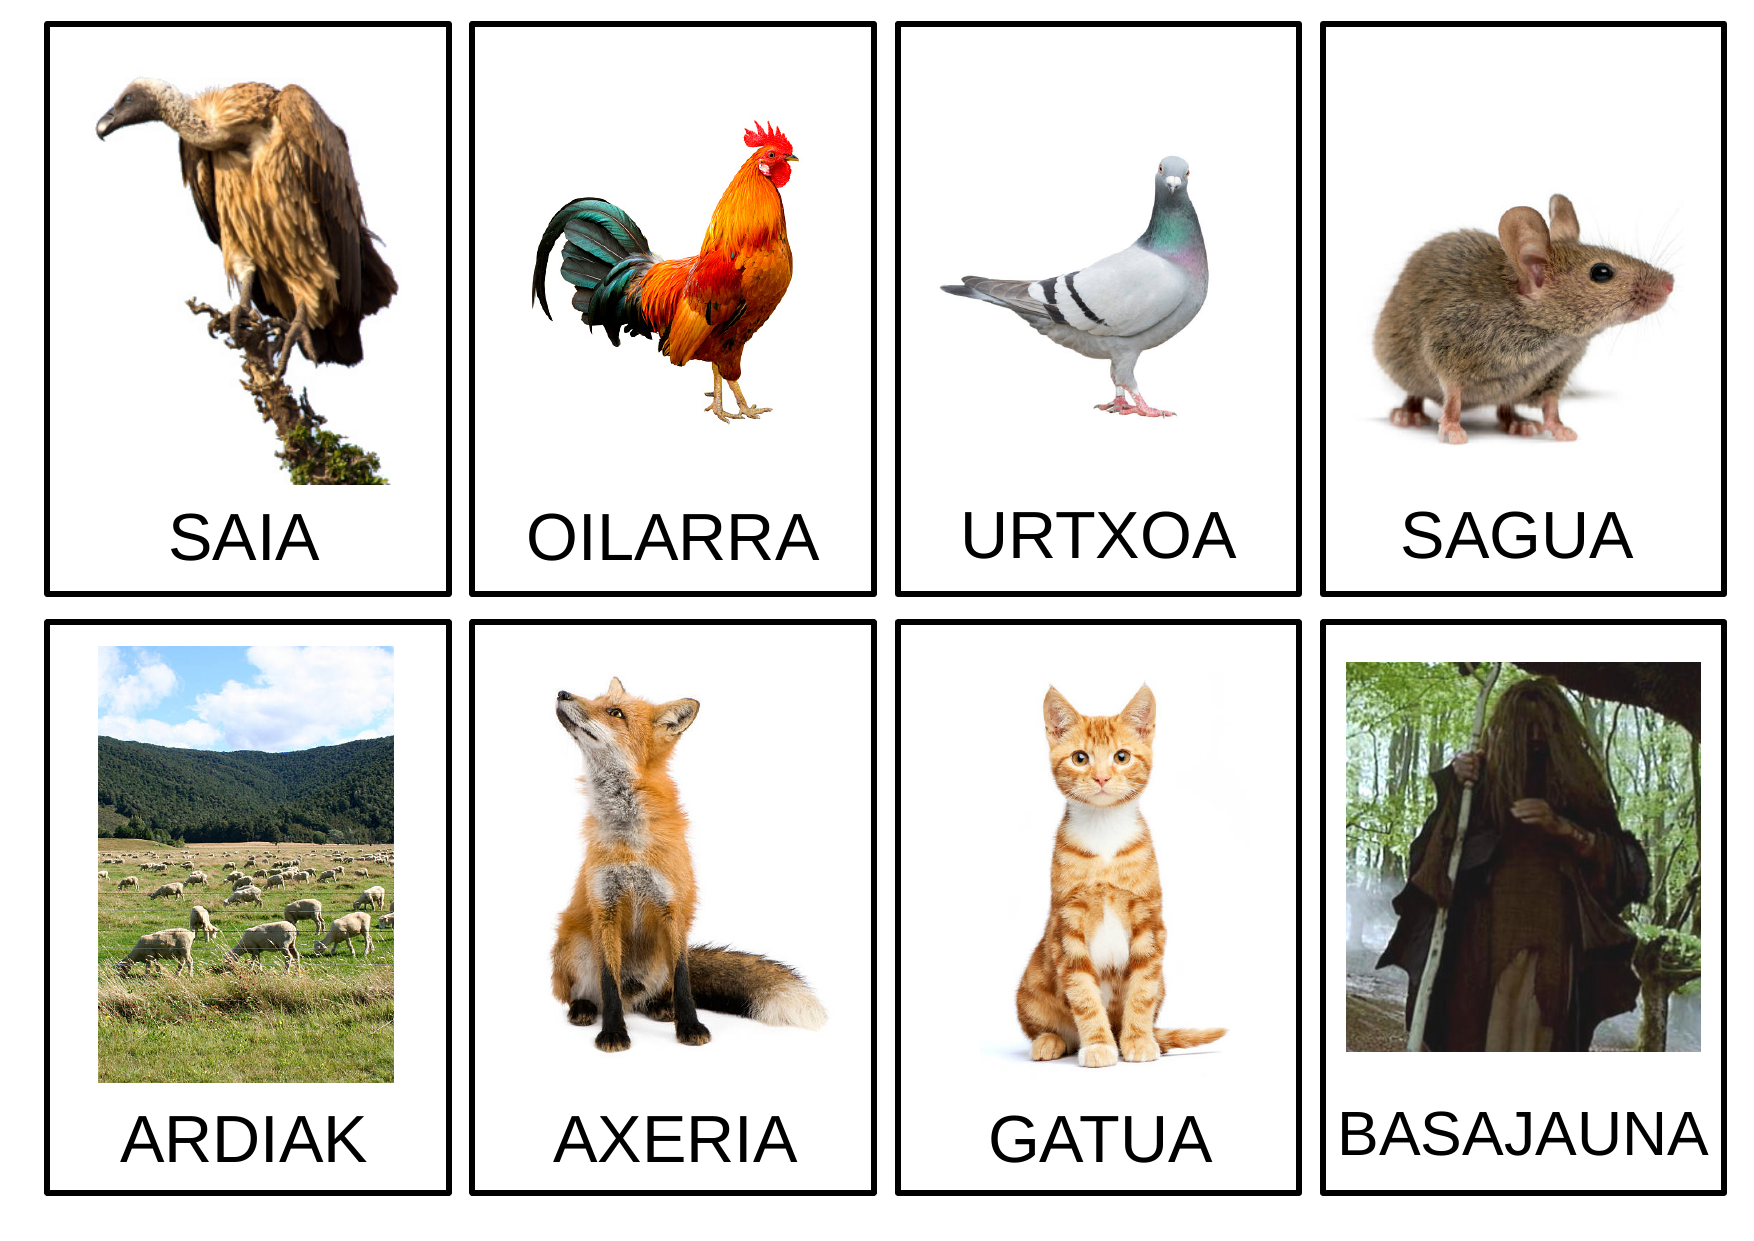

URTXOA
SAGUA
OILARRA
SAIA
#
BASAJAUNA
ARDIAK
AXERIA
GATUA